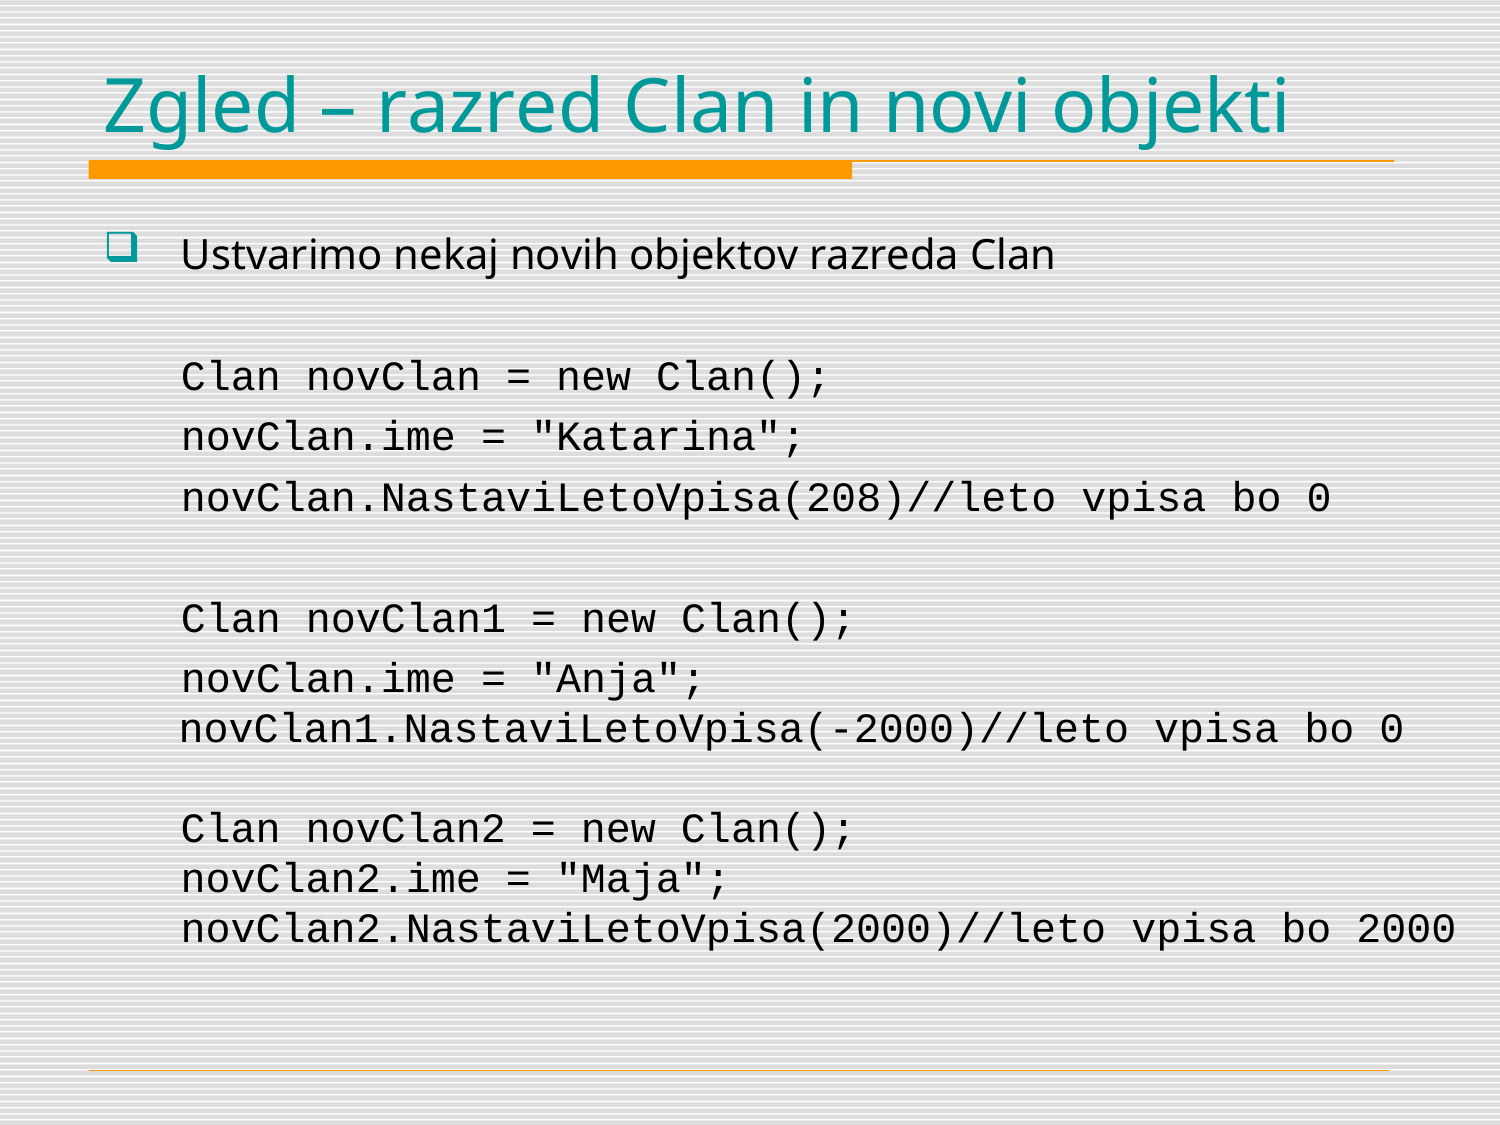

# Zgled – razred Clan in novi objekti
Ustvarimo nekaj novih objektov razreda Clan
Clan novClan = new Clan();
novClan.ime = "Katarina";
novClan.NastaviLetoVpisa(208)//leto vpisa bo 0
Clan novClan1 = new Clan();
novClan.ime = "Anja";
 novClan1.NastaviLetoVpisa(-2000)//leto vpisa bo 0
	Clan novClan2 = new Clan();
	novClan2.ime = "Maja";
	novClan2.NastaviLetoVpisa(2000)//leto vpisa bo 2000